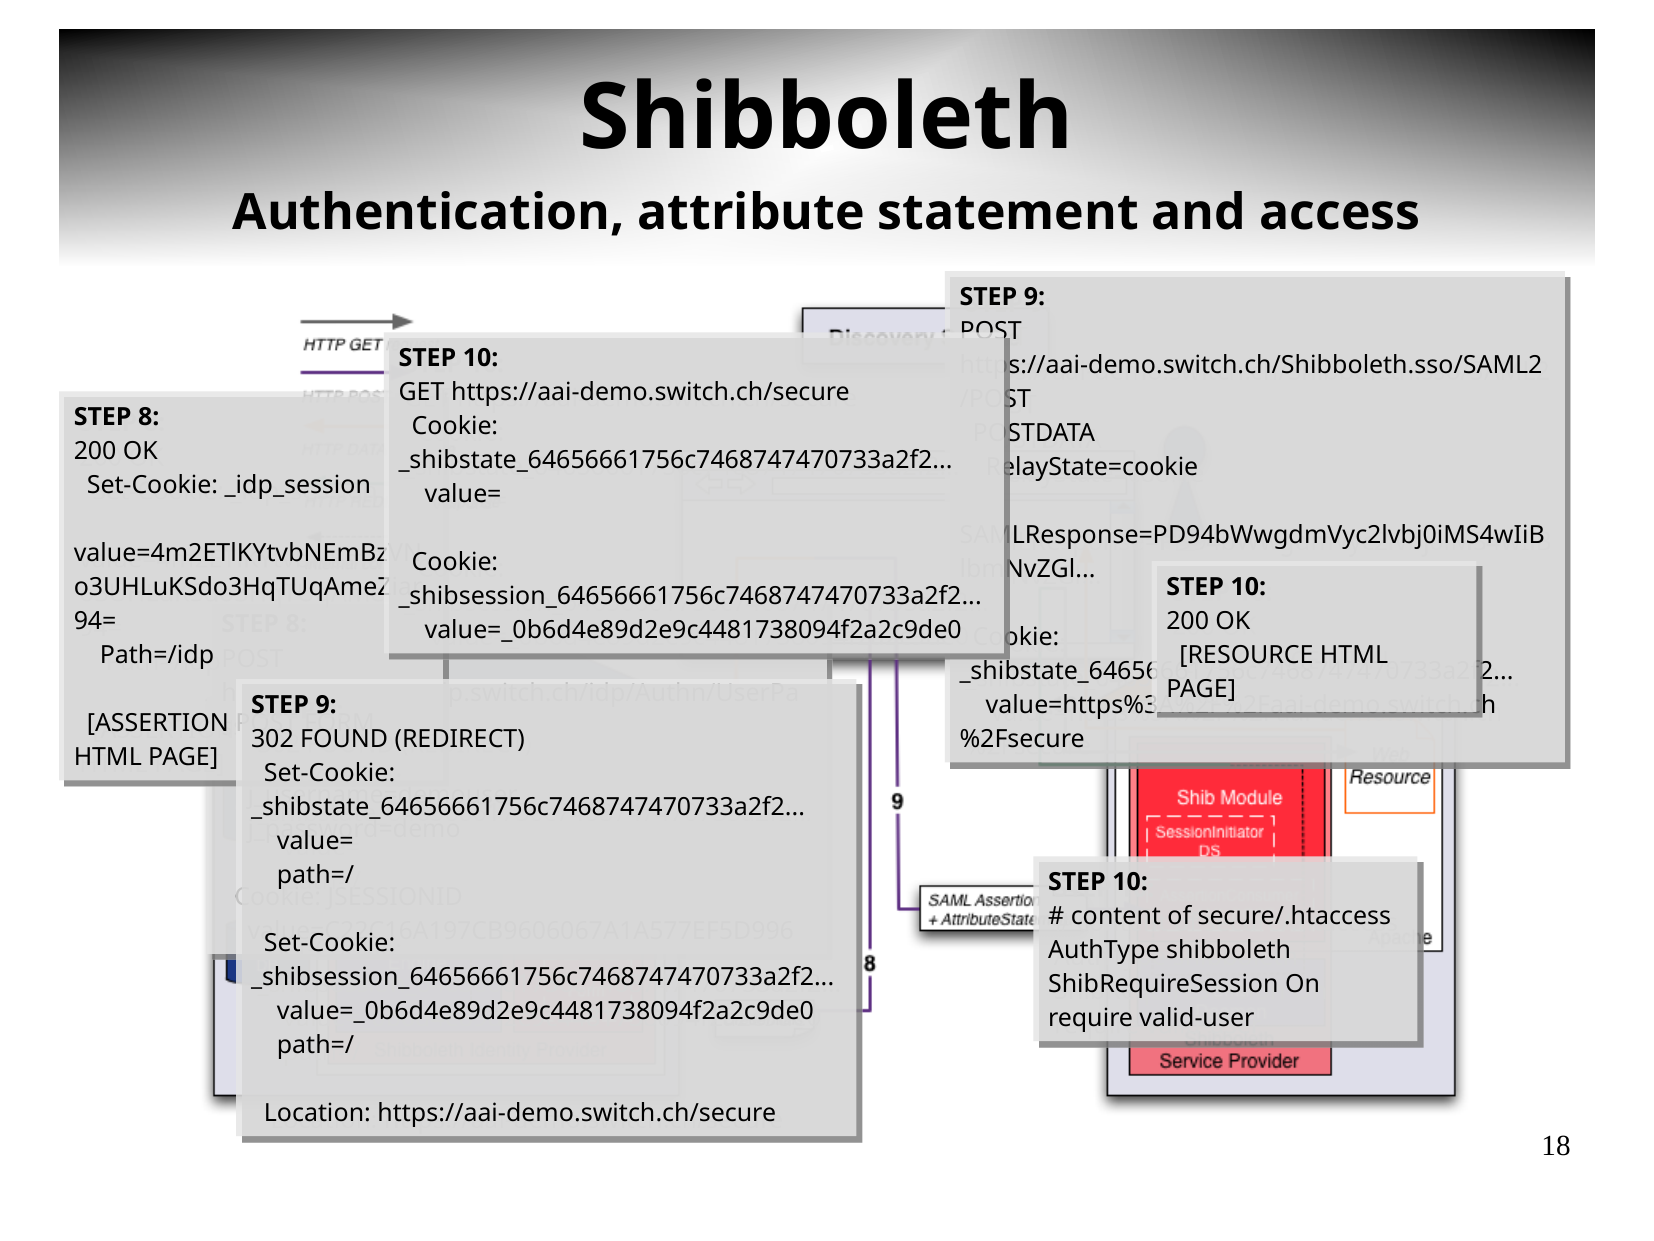

Shibboleth
Authentication, attribute statement and access
STEP 9:
POST https://aai-demo.switch.ch/Shibboleth.sso/SAML2/POST
 POSTDATA
 RelayState=cookie
 SAMLResponse=PD94bWwgdmVyc2lvbj0iMS4wIiBlbmNvZGl...
 Cookie: _shibstate_64656661756c7468747470733a2f2...
 value=https%3A%2F%2Faai-demo.switch.ch%2Fsecure
STEP 10:
GET https://aai-demo.switch.ch/secure
 Cookie: _shibstate_64656661756c7468747470733a2f2...
 value=
 Cookie: _shibsession_64656661756c7468747470733a2f2...
 value=_0b6d4e89d2e9c4481738094f2a2c9de0
STEP 8:
200 OK
 Set-Cookie: _idp_session
 value=4m2ETlKYtvbNEmBzVNo3UHLuKSdo3HqTUqAmeZiar94=
 Path=/idp
 [ASSERTION POST FORM HTML PAGE]
STEP 10:
200 OK
 [RESOURCE HTML PAGE]
STEP 8:
POST https://aai-demo-idp.switch.ch/idp/Authn/UserPassword
 POSTDATA
 j_username=demouser
 j_password=demo
 Cookie: JSESSIONID
 value=C22C16A197CB9606067A1A577EF5D996
STEP 9:
302 FOUND (REDIRECT)
 Set-Cookie: _shibstate_64656661756c7468747470733a2f2...
 value=
 path=/
 Set-Cookie: _shibsession_64656661756c7468747470733a2f2...
 value=_0b6d4e89d2e9c4481738094f2a2c9de0
 path=/
 Location: https://aai-demo.switch.ch/secure
STEP 10:
# content of secure/.htaccess
AuthType shibboleth
ShibRequireSession On
require valid-user
18